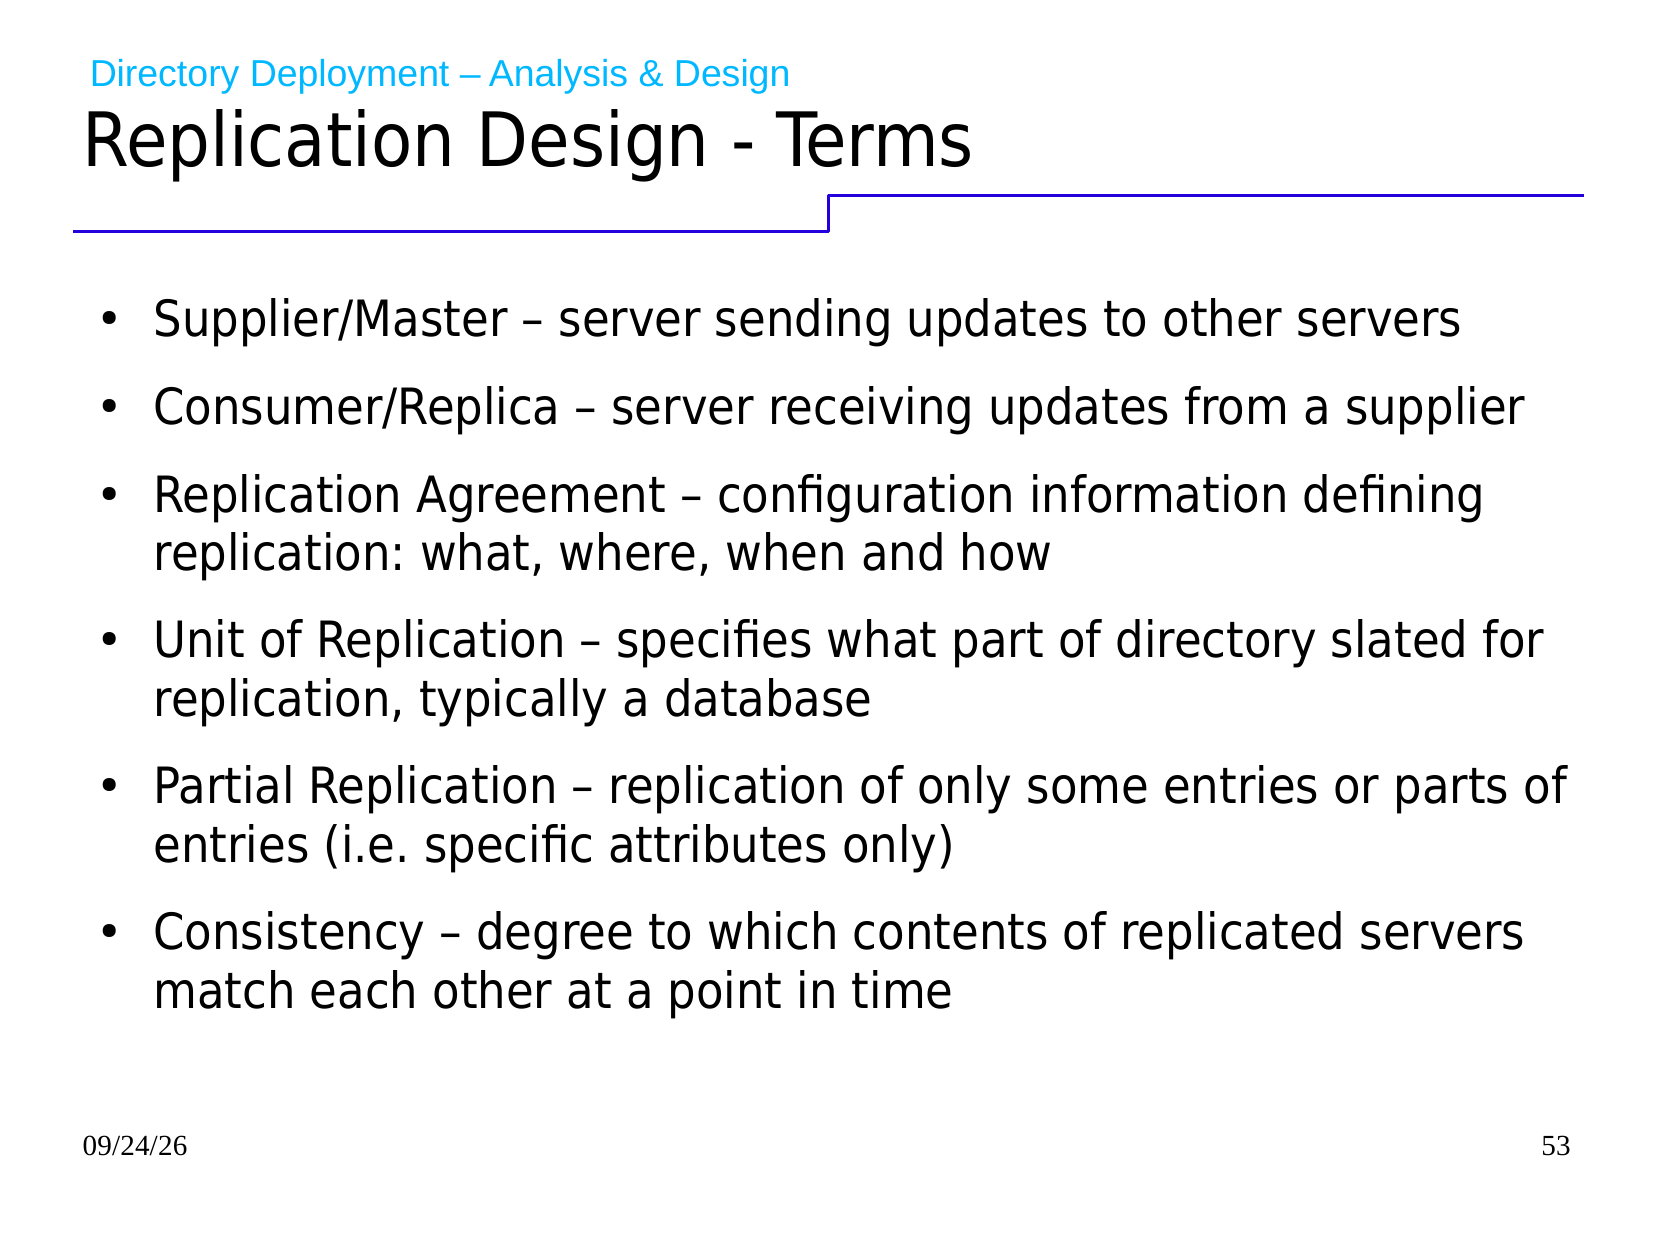

Directory Deployment – Analysis & Design
# Replication Design - Terms
Supplier/Master – server sending updates to other servers
Consumer/Replica – server receiving updates from a supplier
Replication Agreement – configuration information defining replication: what, where, when and how
Unit of Replication – specifies what part of directory slated for replication, typically a database
Partial Replication – replication of only some entries or parts of entries (i.e. specific attributes only)
Consistency – degree to which contents of replicated servers match each other at a point in time
53